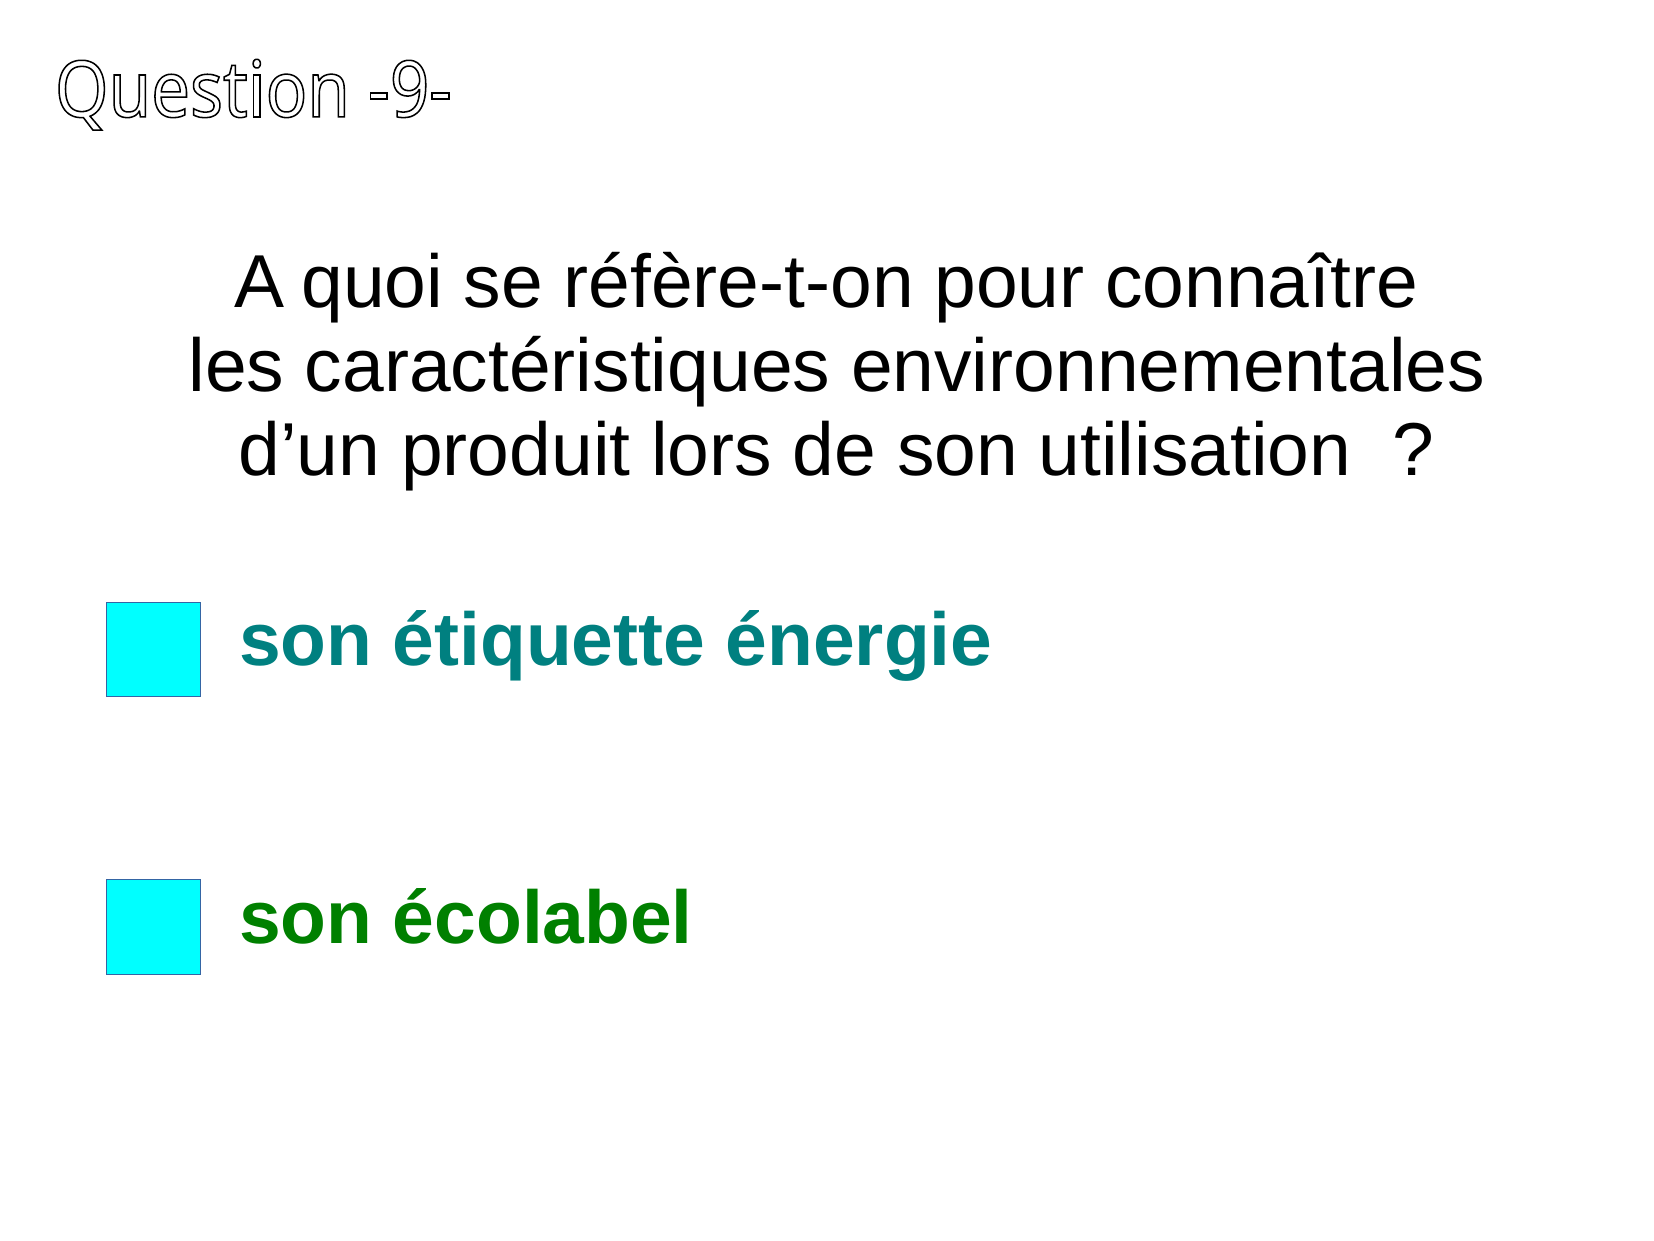

Question -9-
# A quoi se réfère-t-on pour connaître les caractéristiques environnementales d’un produit lors de son utilisation  ?
son étiquette énergie
son écolabel